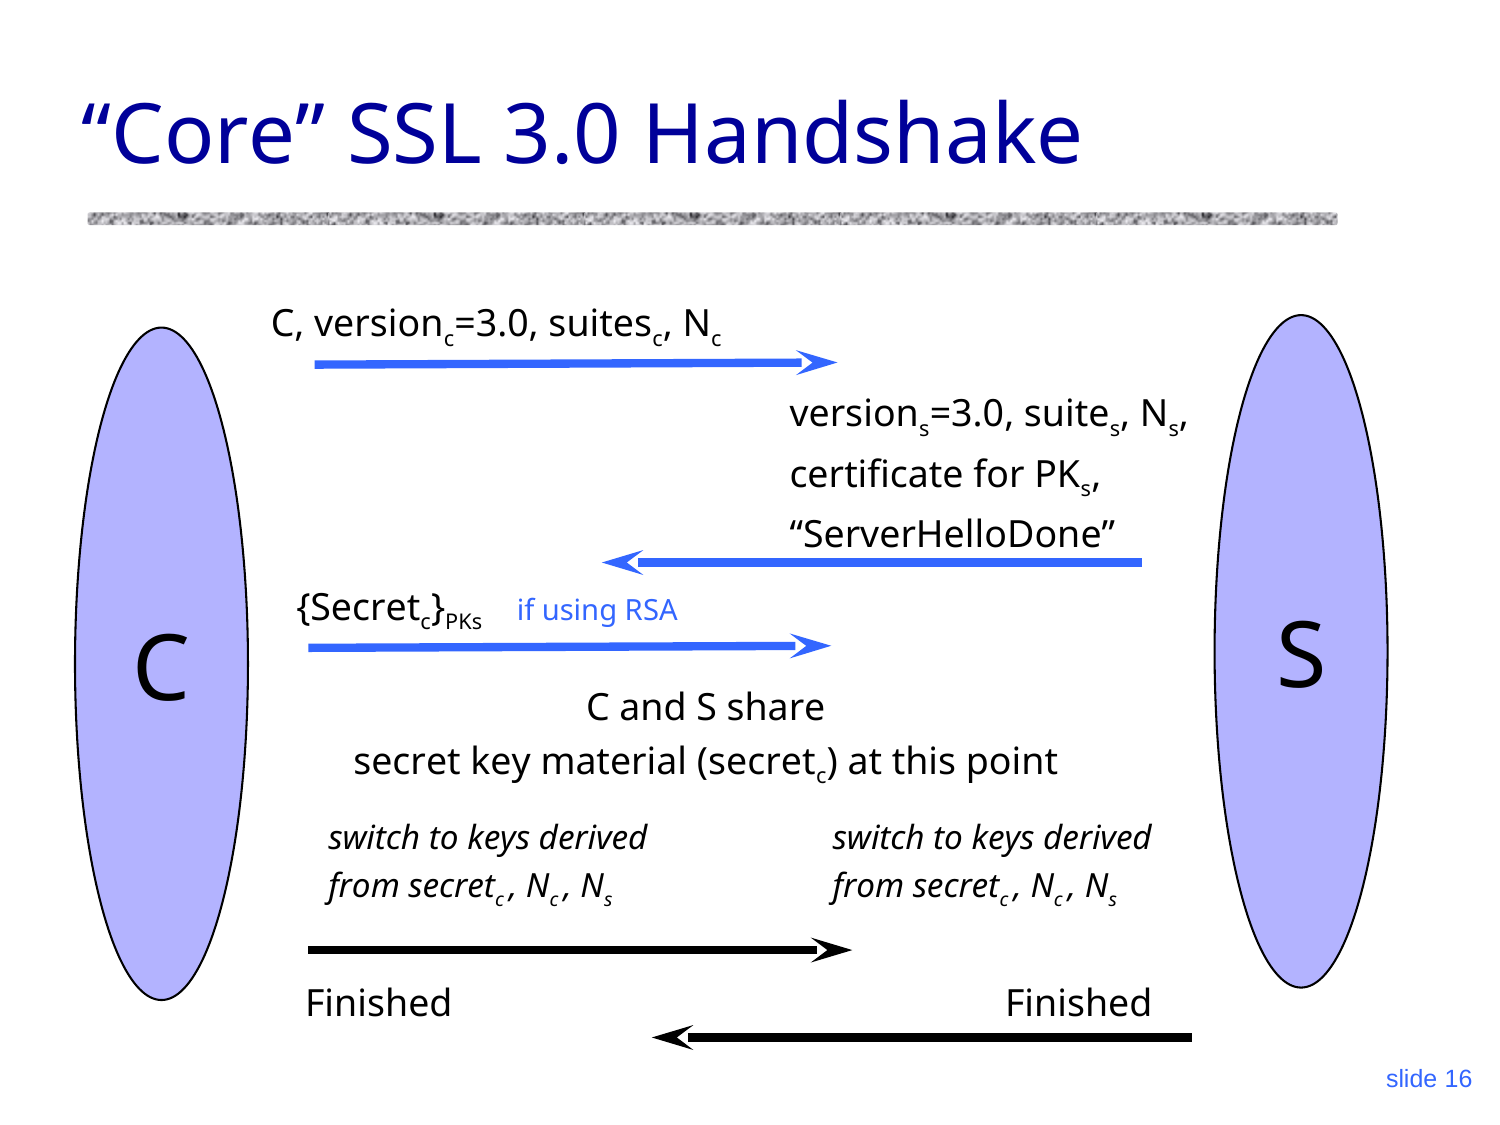

# “Core” SSL 3.0 Handshake
C, versionc=3.0, suitesc, Nc
S
C
versions=3.0, suites, Ns,
certificate for PKs,
“ServerHelloDone”
{Secretc}PKs if using RSA
C and S share
secret key material (secretc) at this point
switch to keys derived
from secretc , Nc , Ns
switch to keys derived
from secretc , Nc , Ns
Finished
Finished
slide